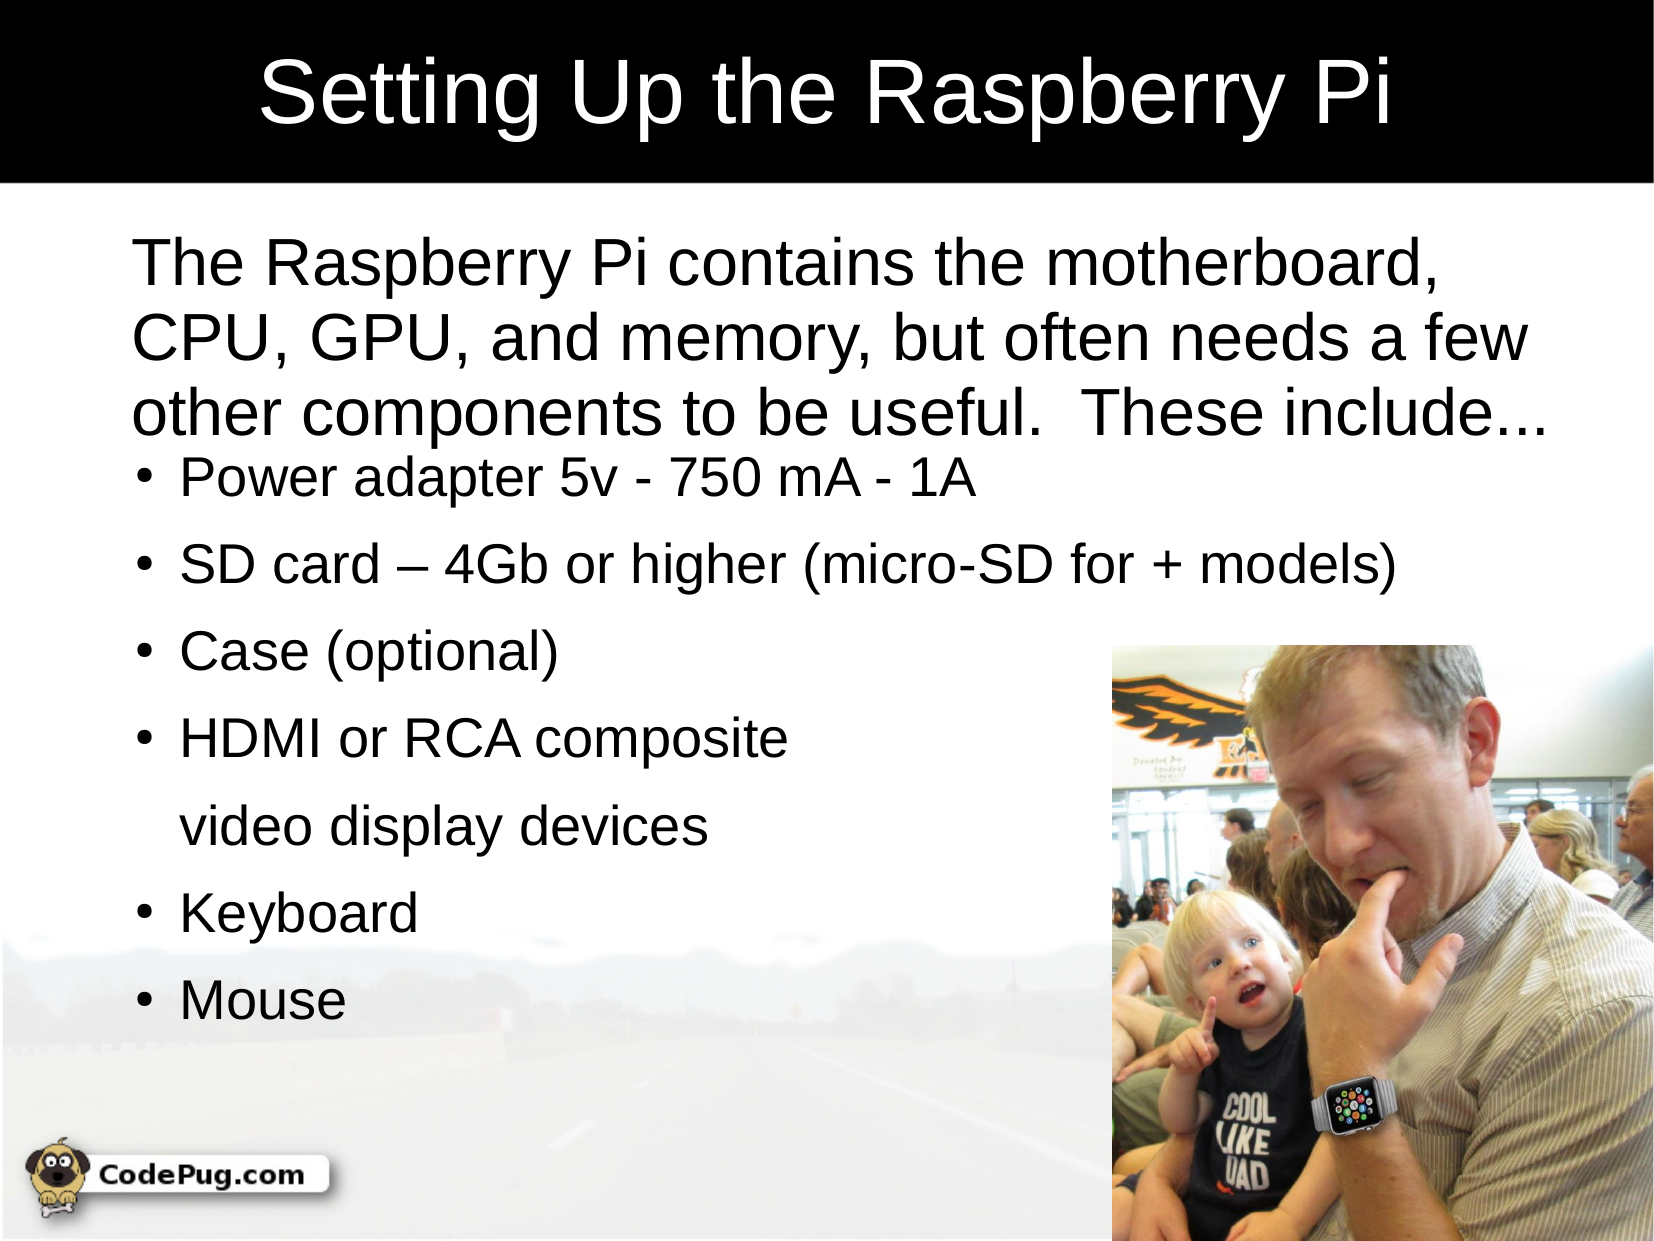

# Setting Up the Raspberry Pi
The Raspberry Pi contains the motherboard, CPU, GPU, and memory, but often needs a few other components to be useful. These include...
Power adapter 5v - 750 mA - 1A
SD card – 4Gb or higher (micro-SD for + models)
Case (optional)
HDMI or RCA composite
video display devices
Keyboard
Mouse